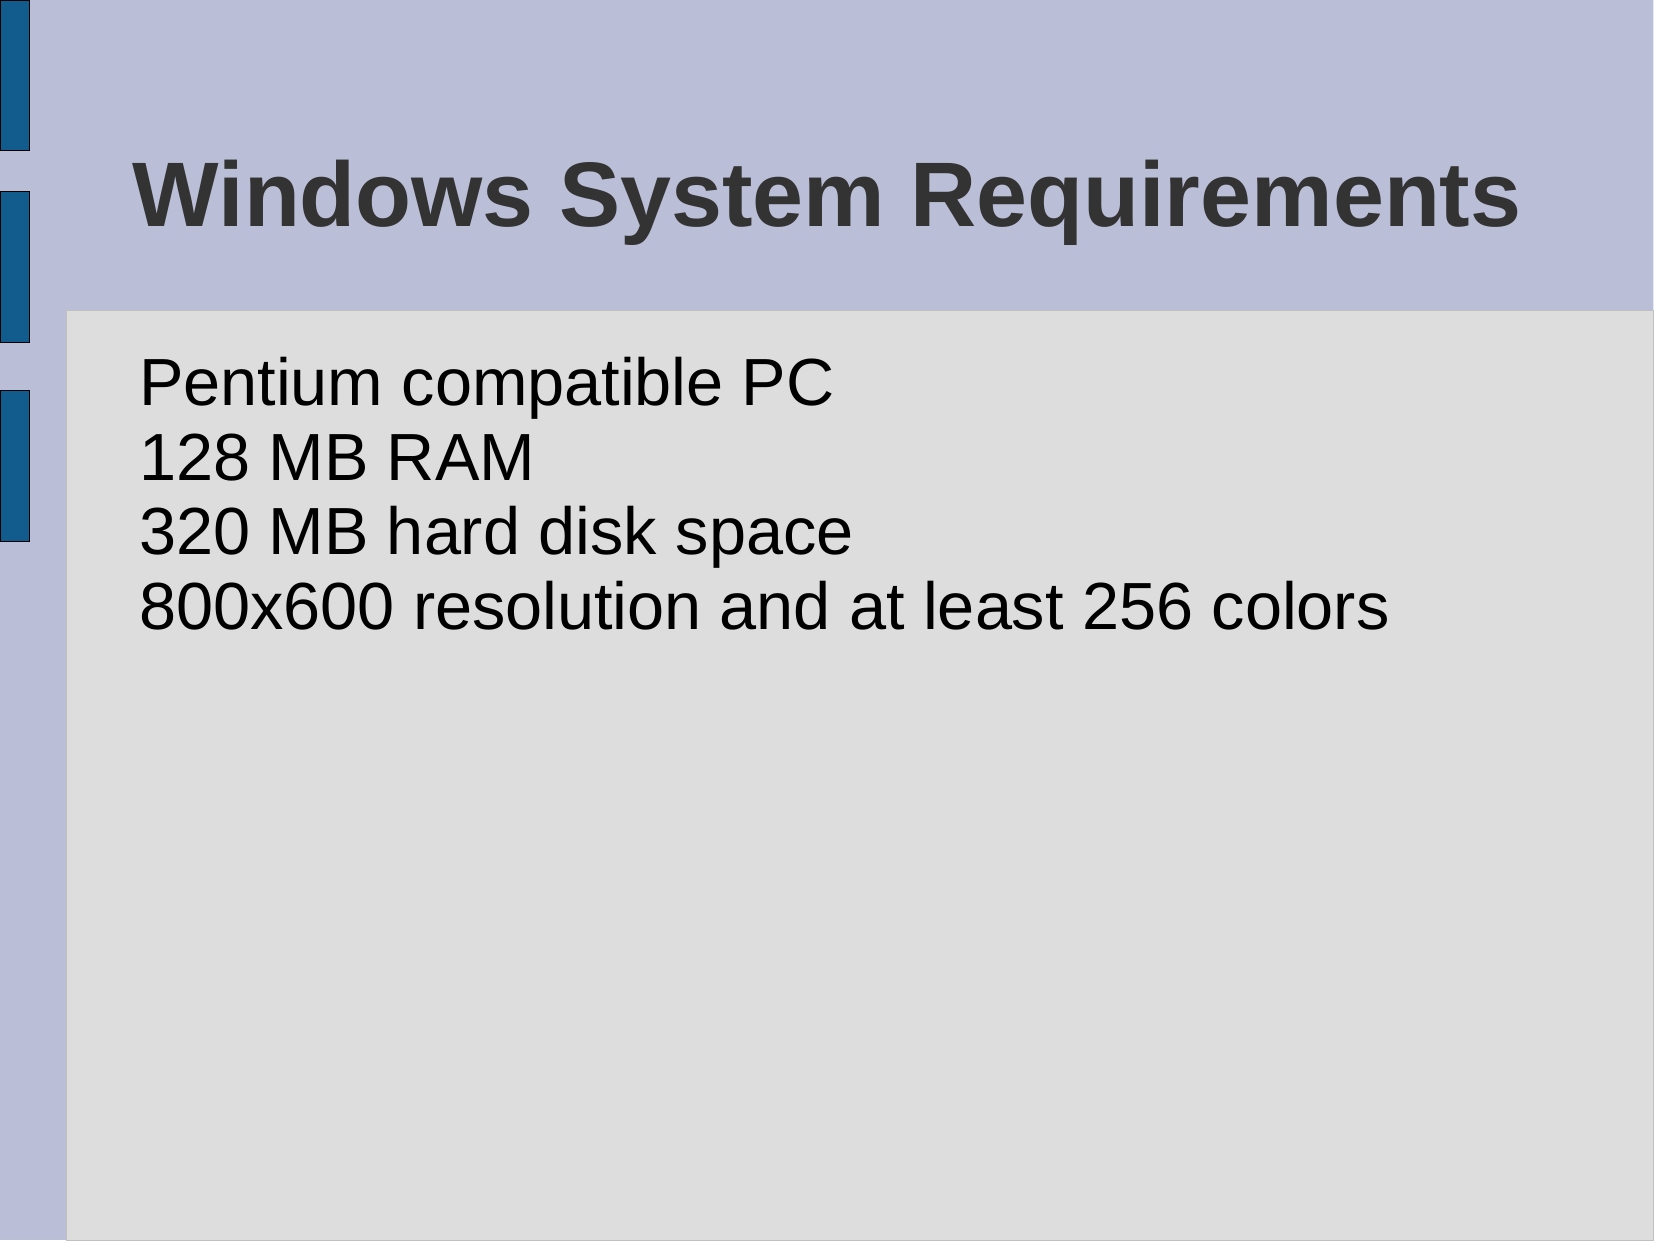

# Windows System Requirements
Pentium compatible PC
128 MB RAM
320 MB hard disk space
800x600 resolution and at least 256 colors